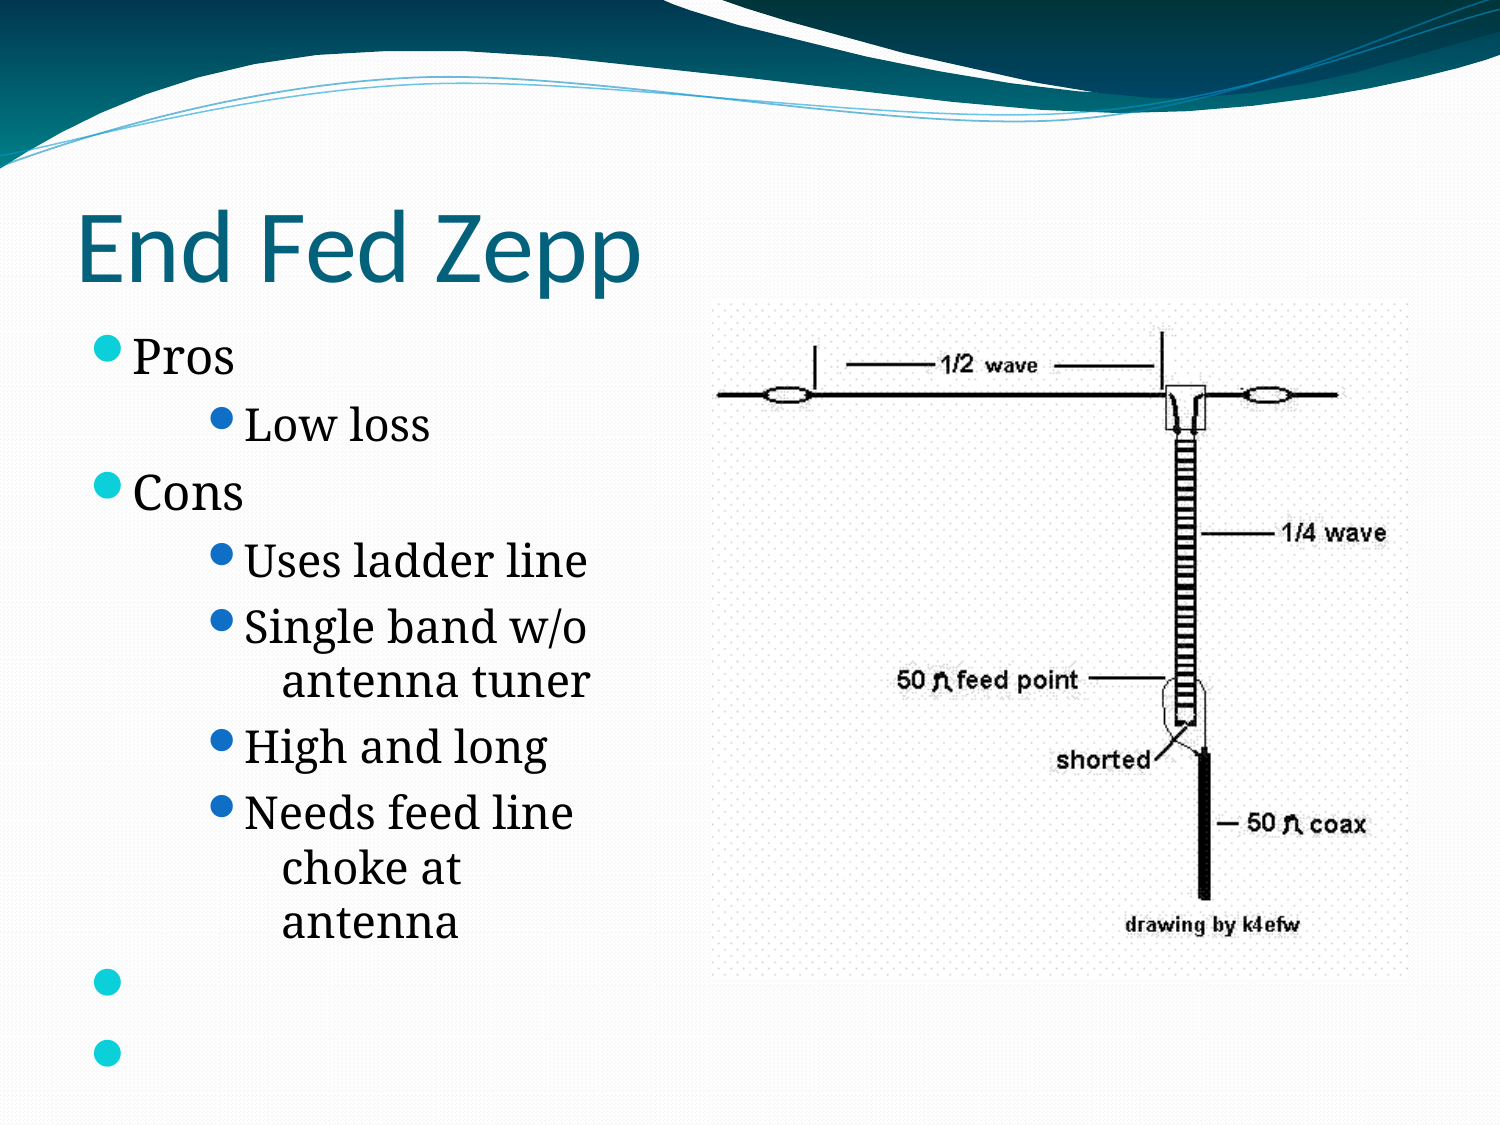

# End Fed Zepp
Pros
Low loss
Cons
Uses ladder line
Single band w/o antenna tuner
High and long
Needs feed line choke at antenna